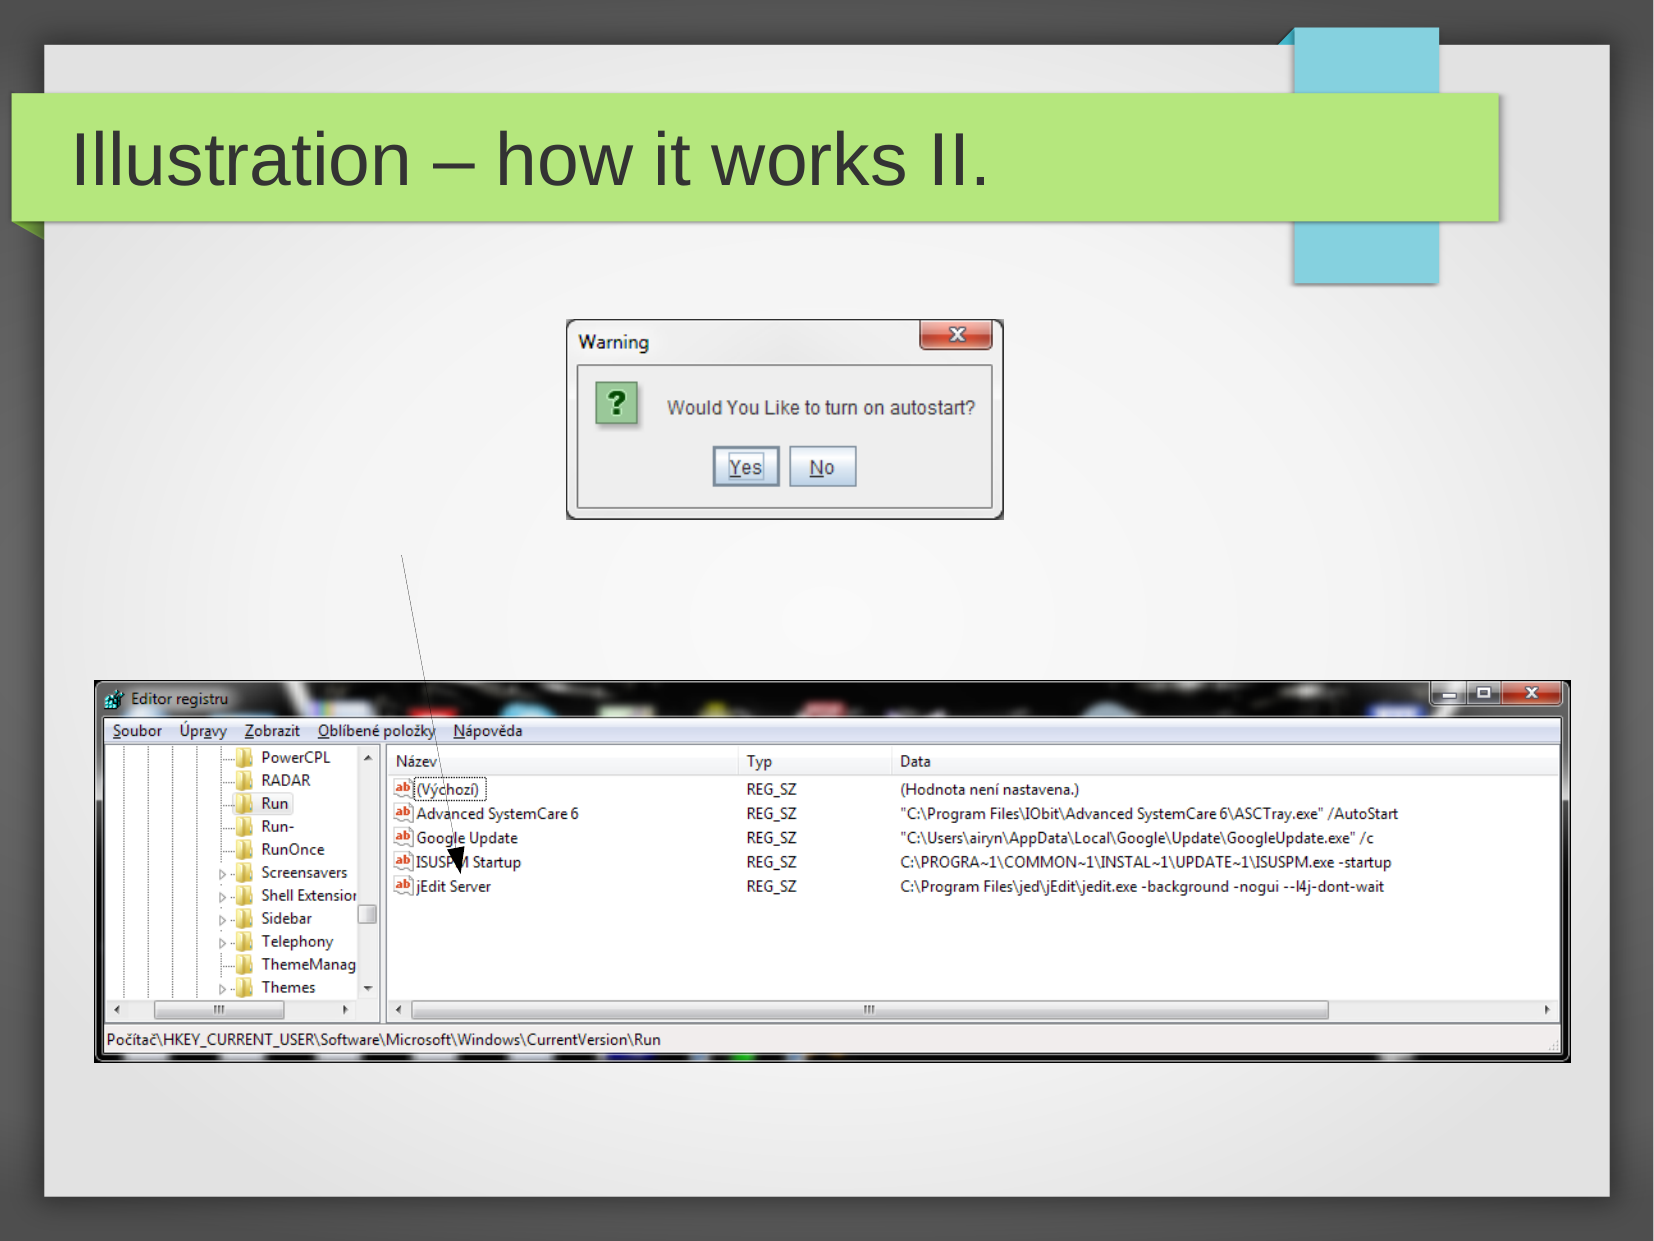

# Illustration – how it works II.